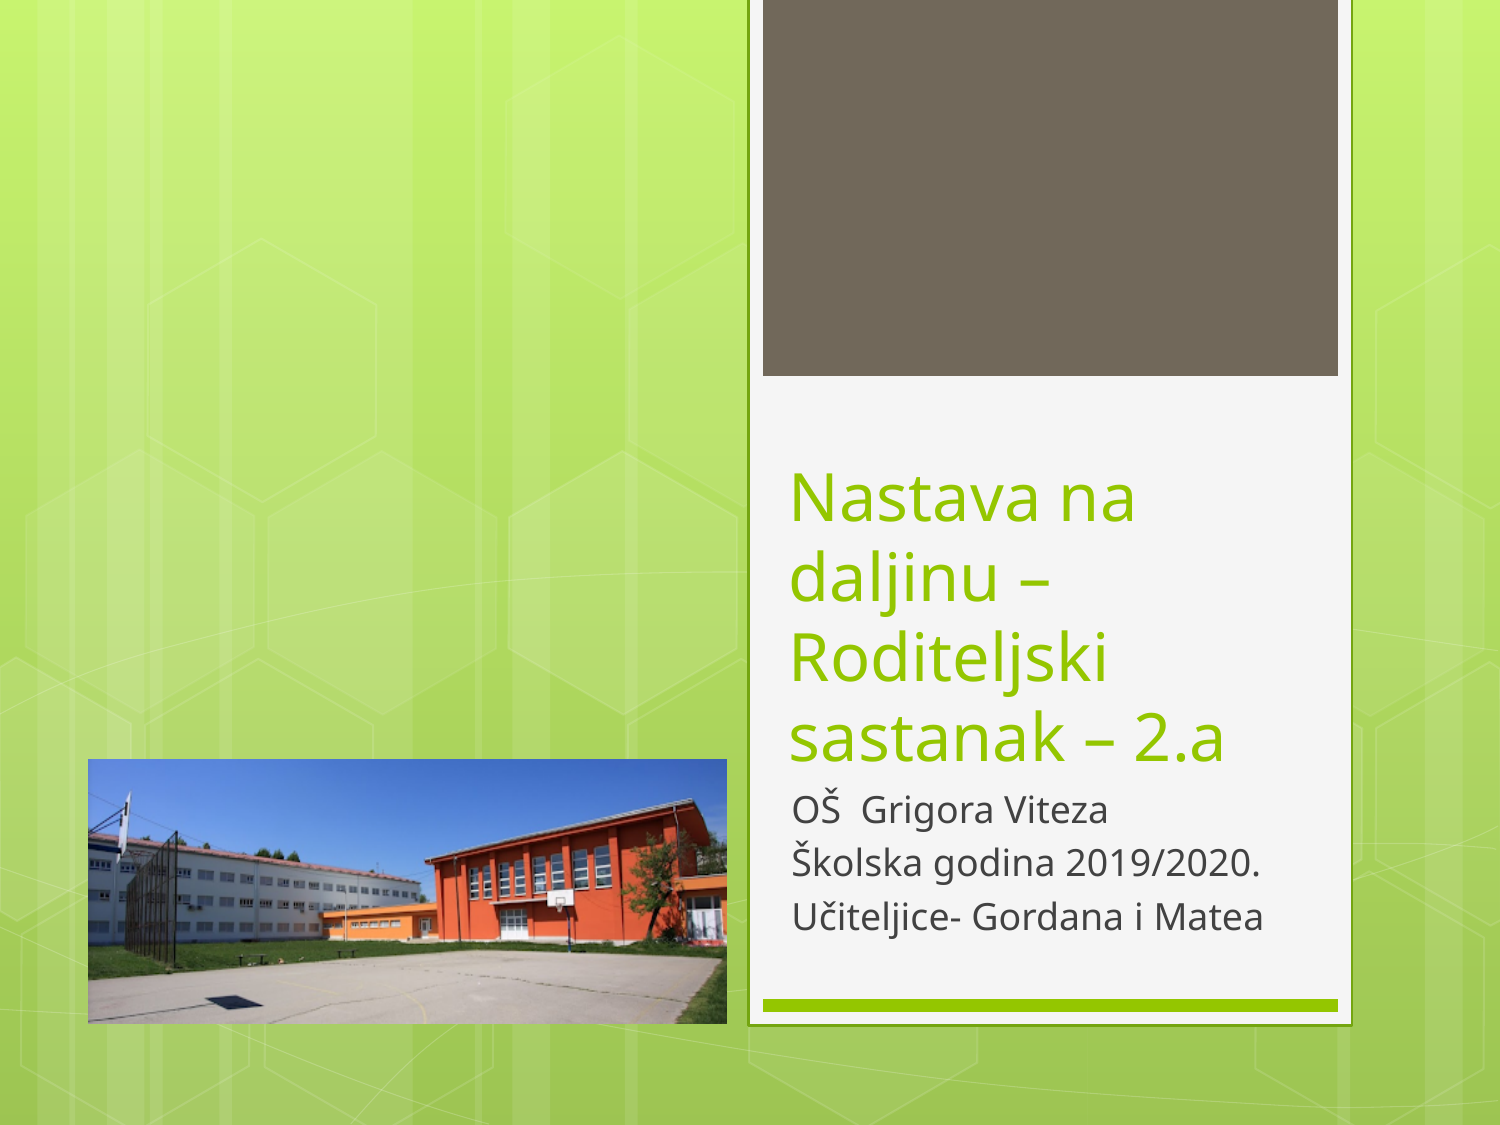

# Nastava na daljinu – Roditeljski sastanak – 2.a
OŠ Grigora Viteza
Školska godina 2019/2020.
Učiteljice- Gordana i Matea